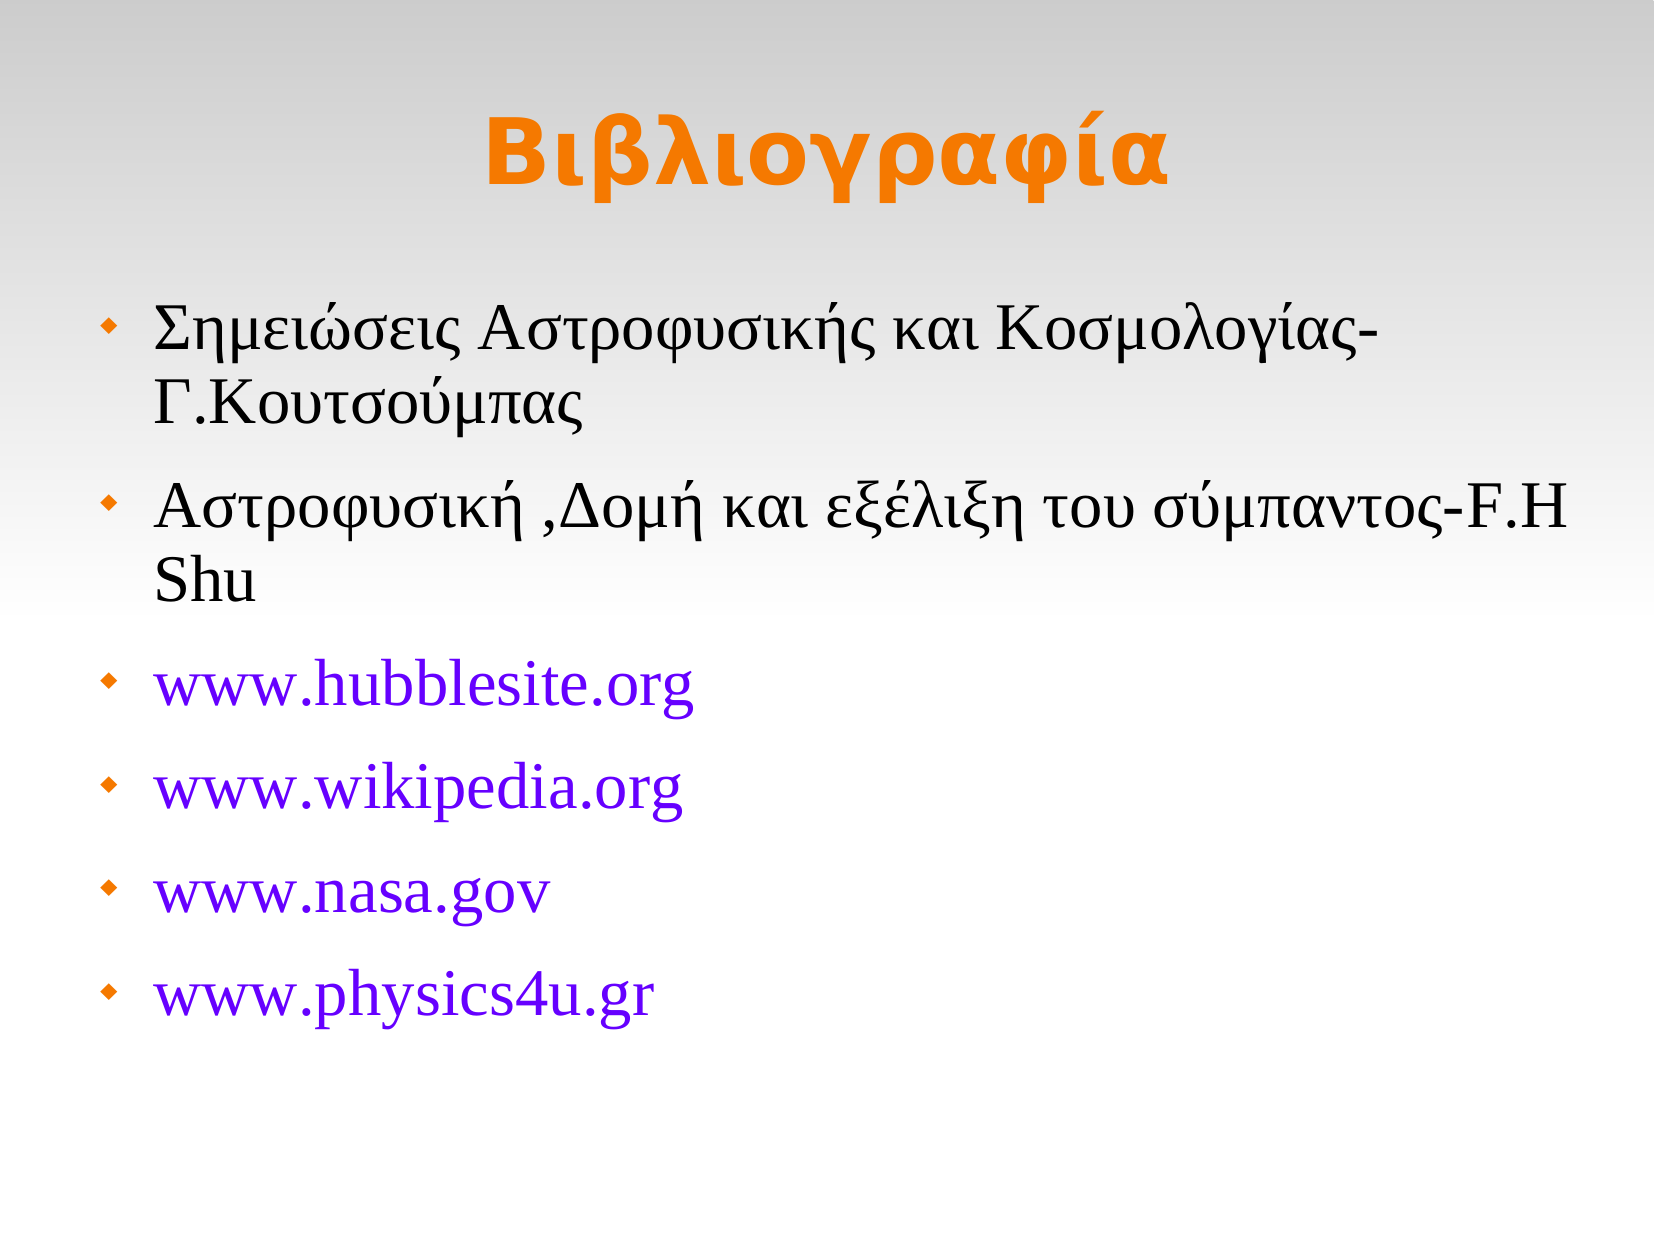

# Βιβλιογραφία
Σημειώσεις Αστροφυσικής και Κοσμολογίας-Γ.Κουτσούμπας
Αστροφυσική ,Δομή και εξέλιξη του σύμπαντος-F.H Shu
www.hubblesite.org
www.wikipedia.org
www.nasa.gov
www.physics4u.gr